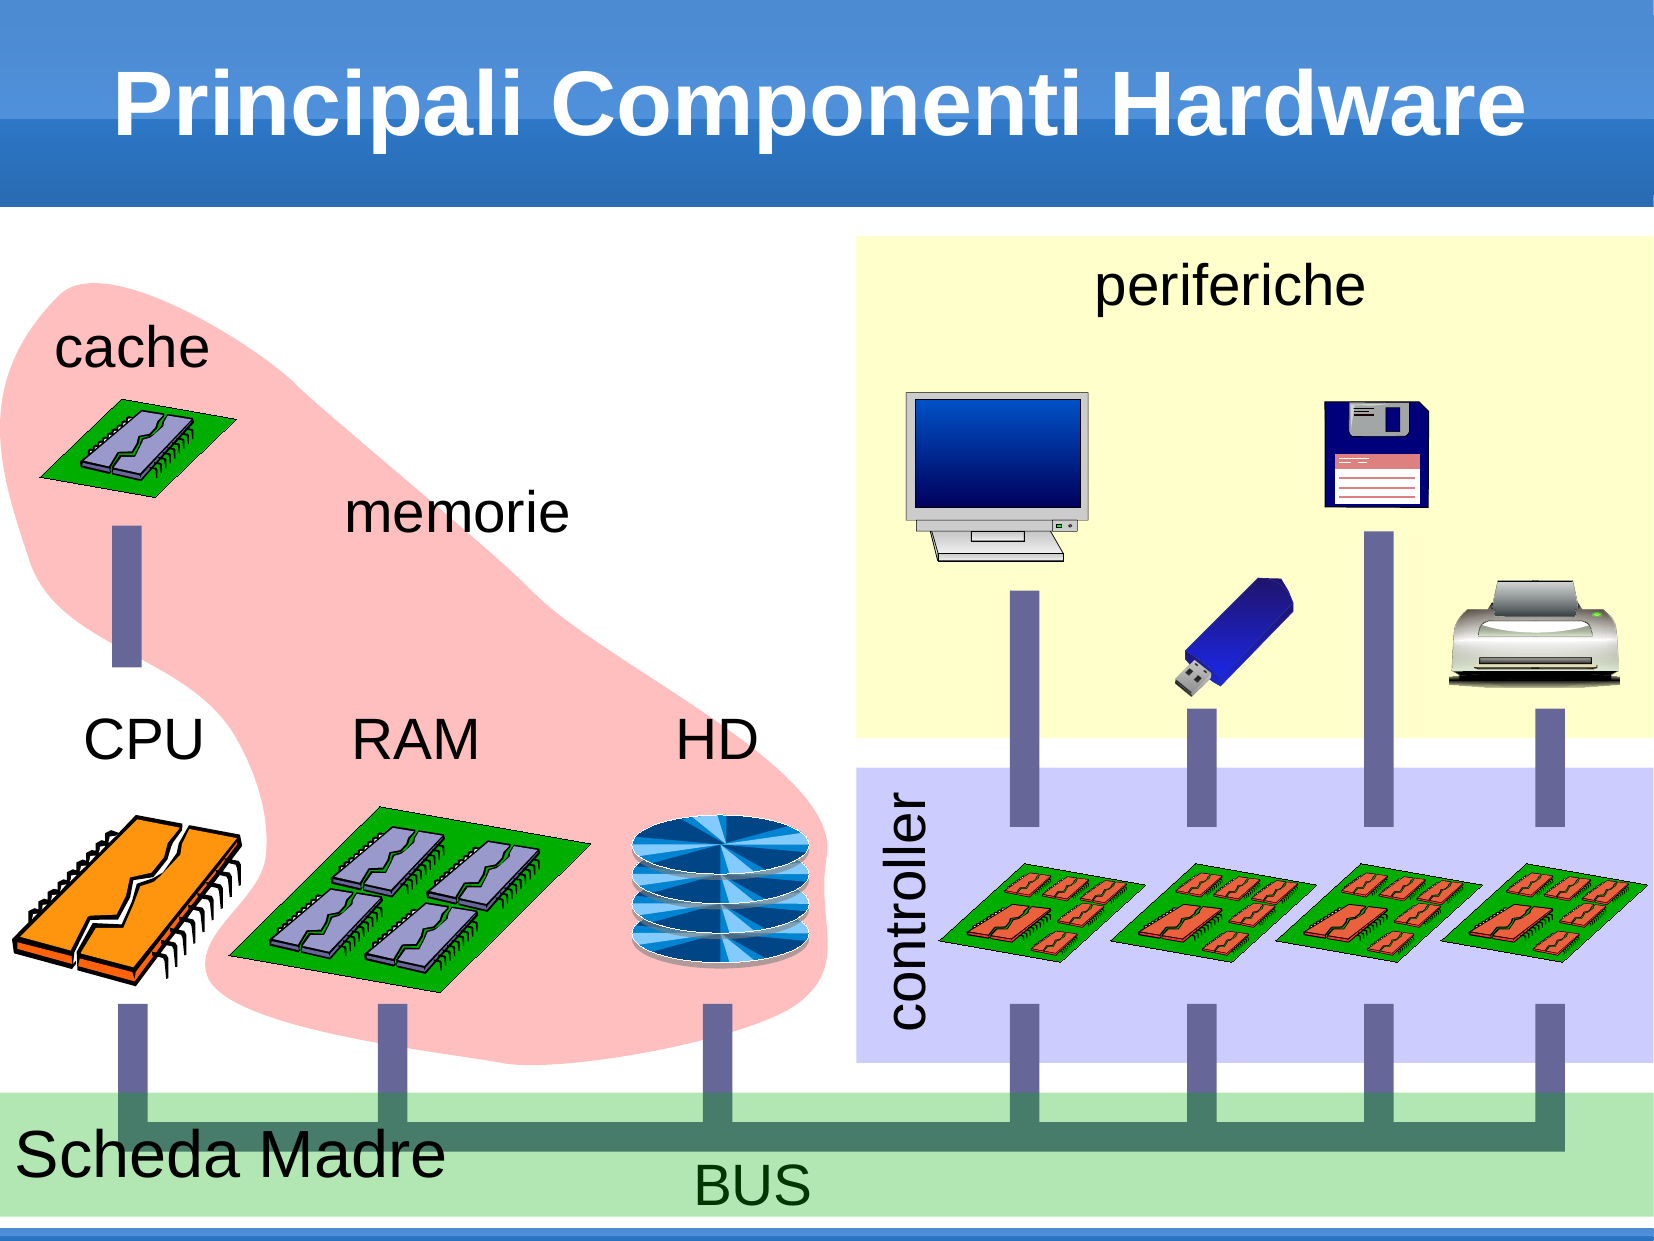

# Principali Componenti Hardware
periferiche
memorie
cache
CPU
RAM
HD
controller
Scheda Madre
BUS